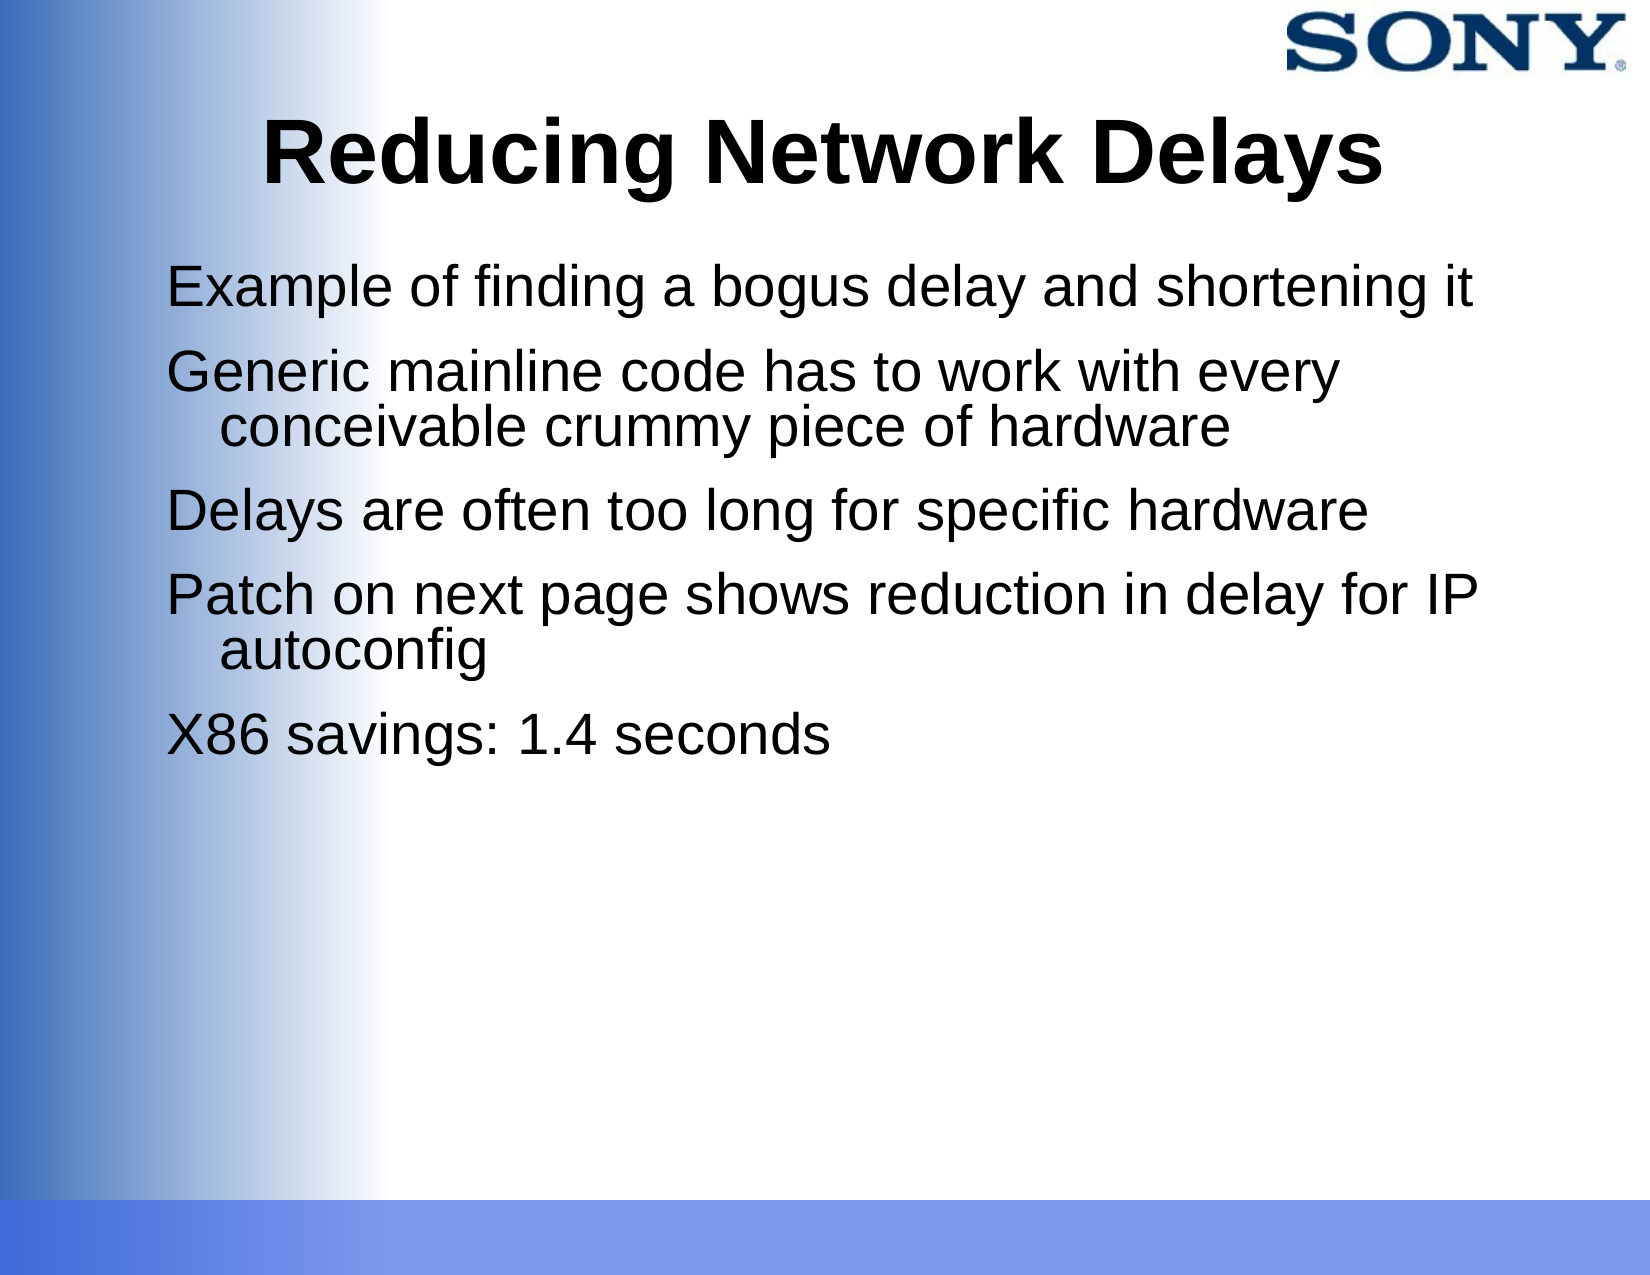

# Reducing Network Delays
Example of finding a bogus delay and shortening it
Generic mainline code has to work with every conceivable crummy piece of hardware
Delays are often too long for specific hardware
Patch on next page shows reduction in delay for IP autoconfig
X86 savings: 1.4 seconds